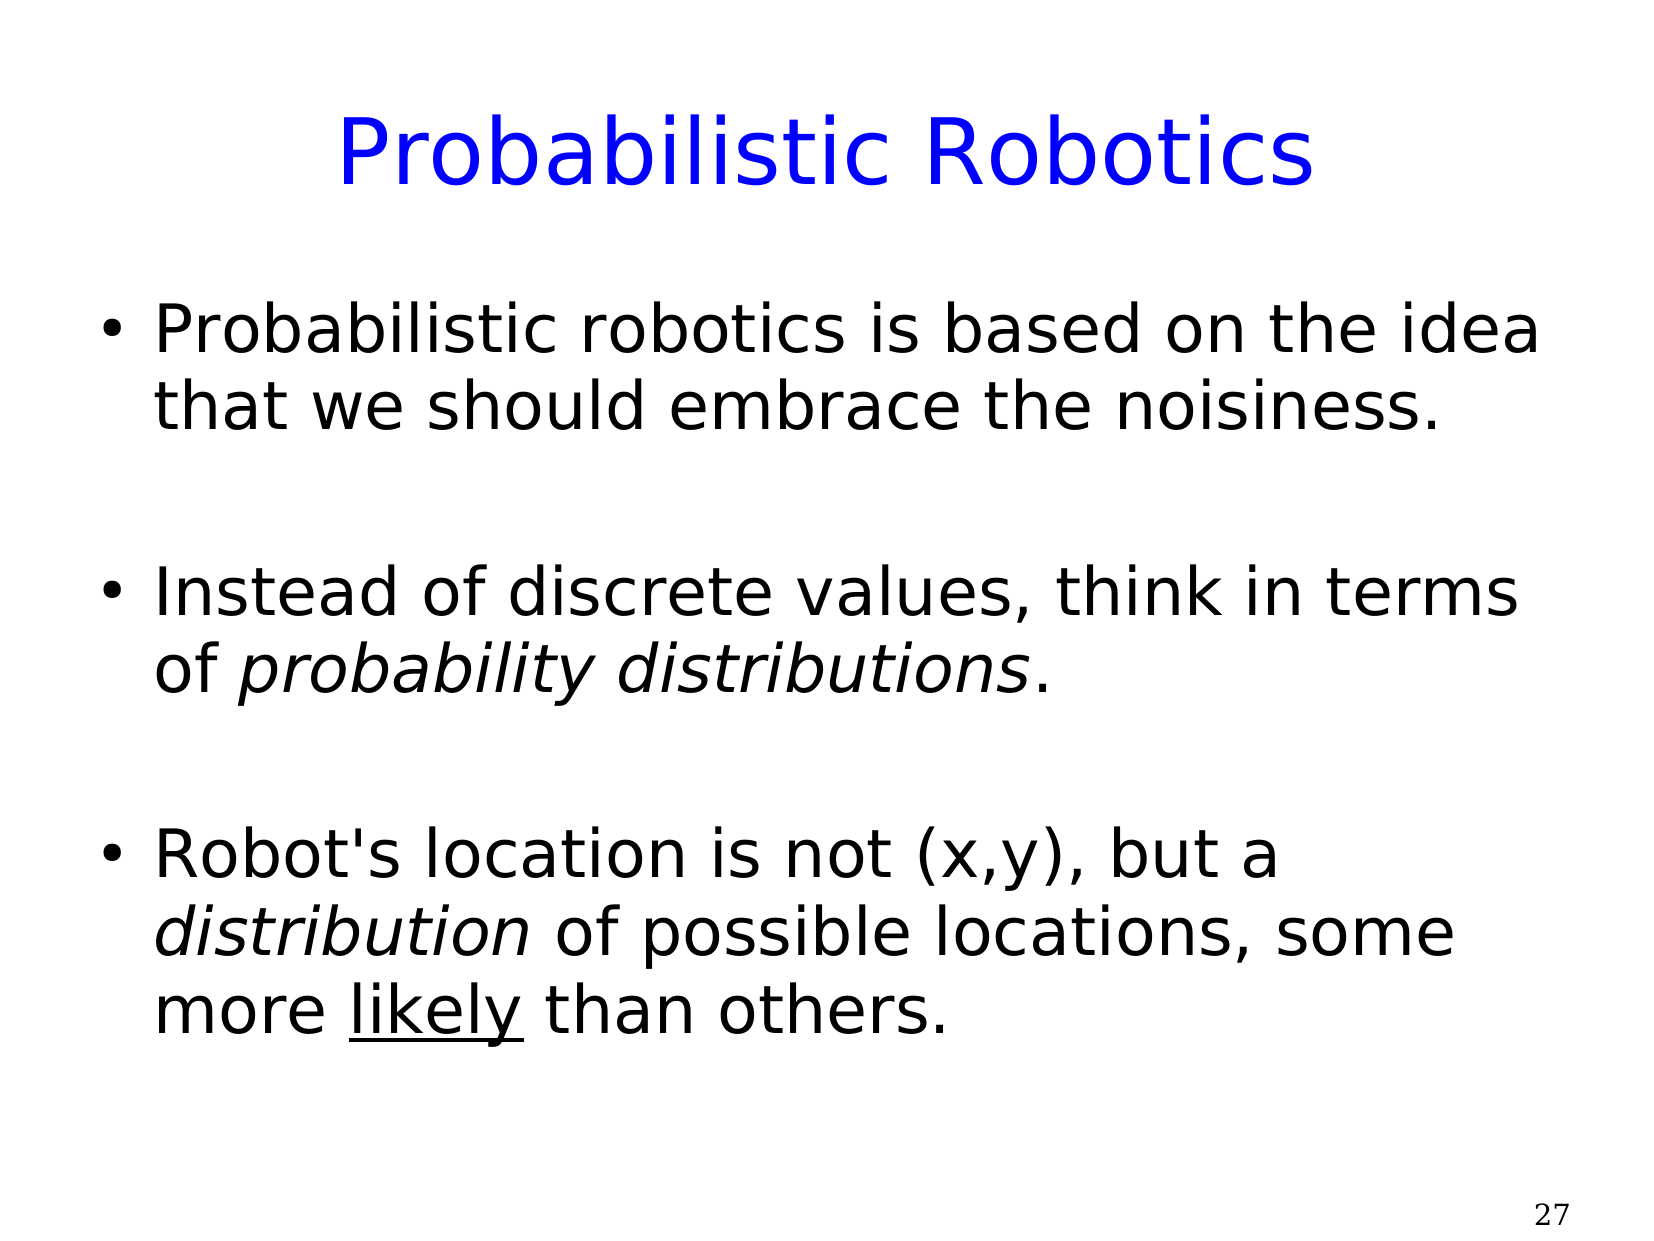

# Probabilistic Robotics
Probabilistic robotics is based on the idea that we should embrace the noisiness.
Instead of discrete values, think in terms of probability distributions.
Robot's location is not (x,y), but a distribution of possible locations, some more likely than others.
27